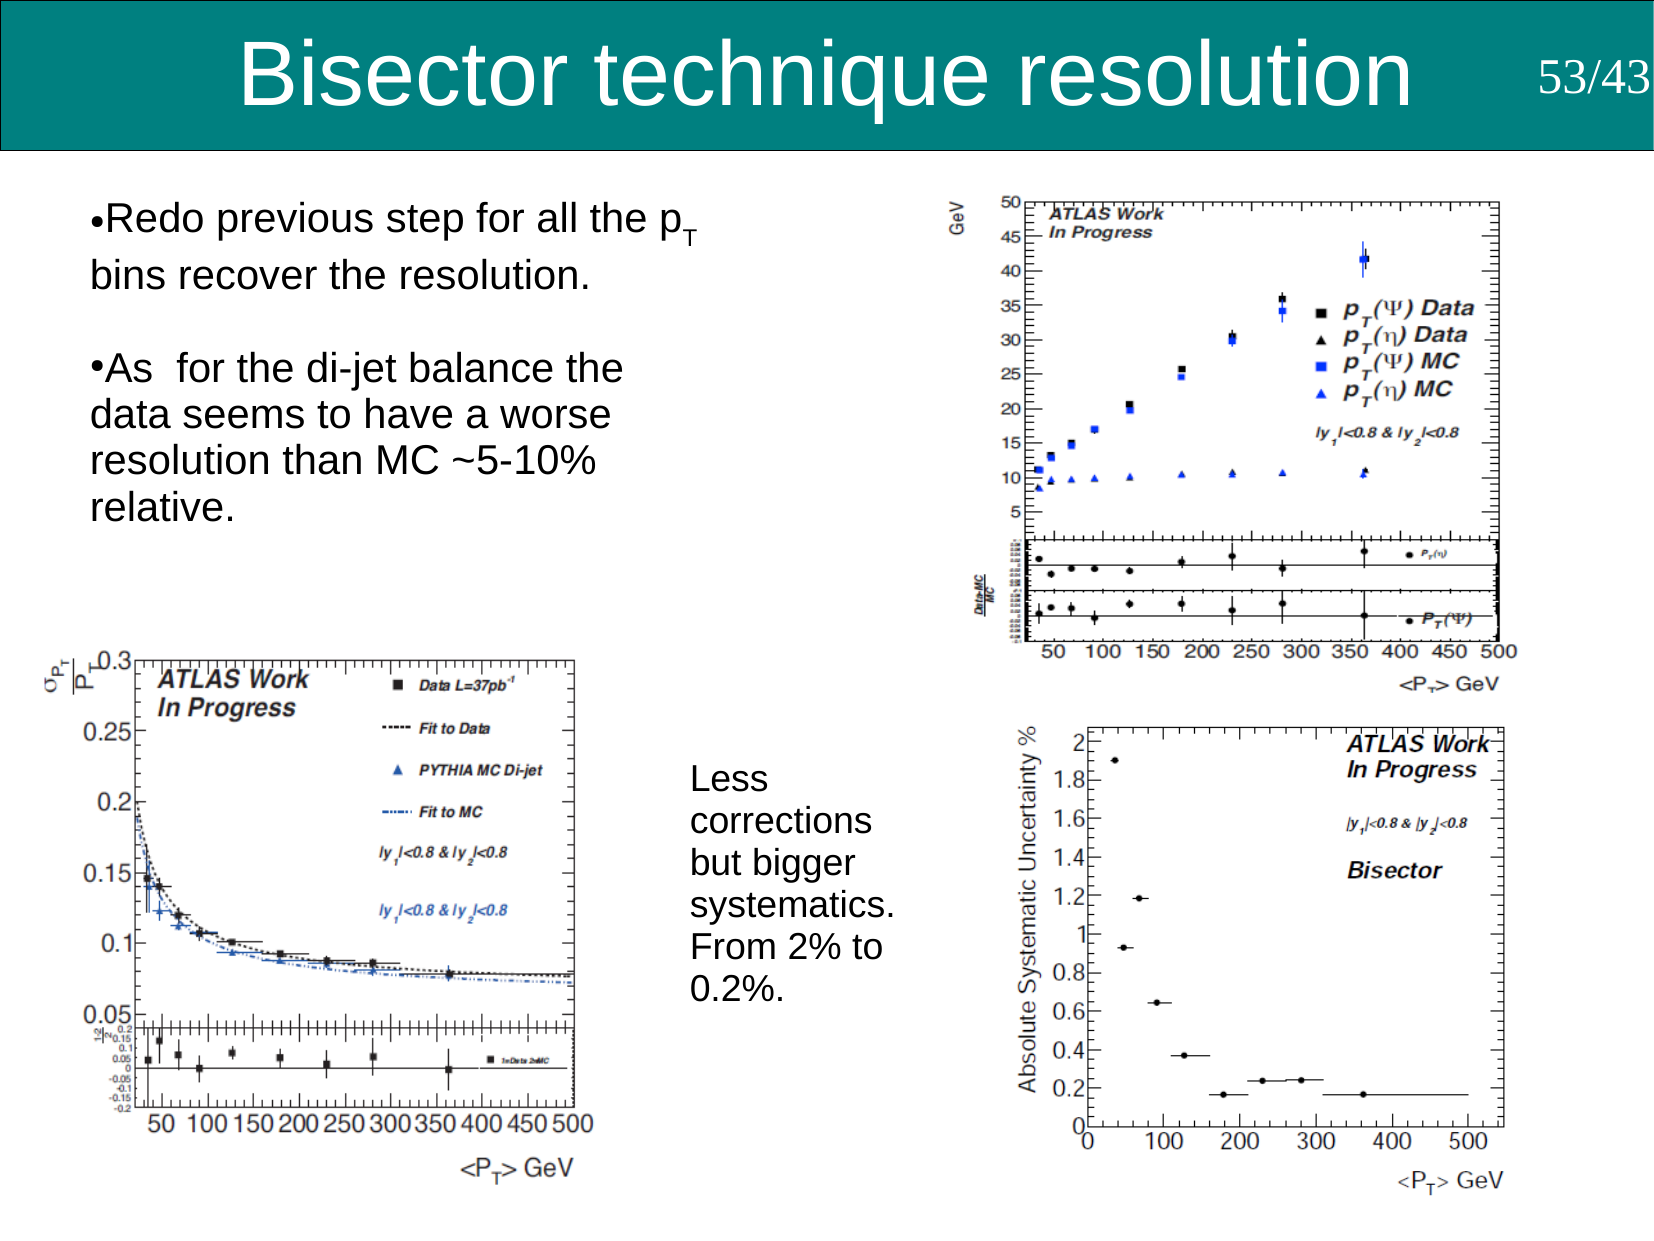

# Bisector technique resolution
53
Redo previous step for all the pT bins recover the resolution.
As for the di-jet balance the data seems to have a worse resolution than MC ~5-10% relative.
Less corrections but bigger systematics.
From 2% to 0.2%.